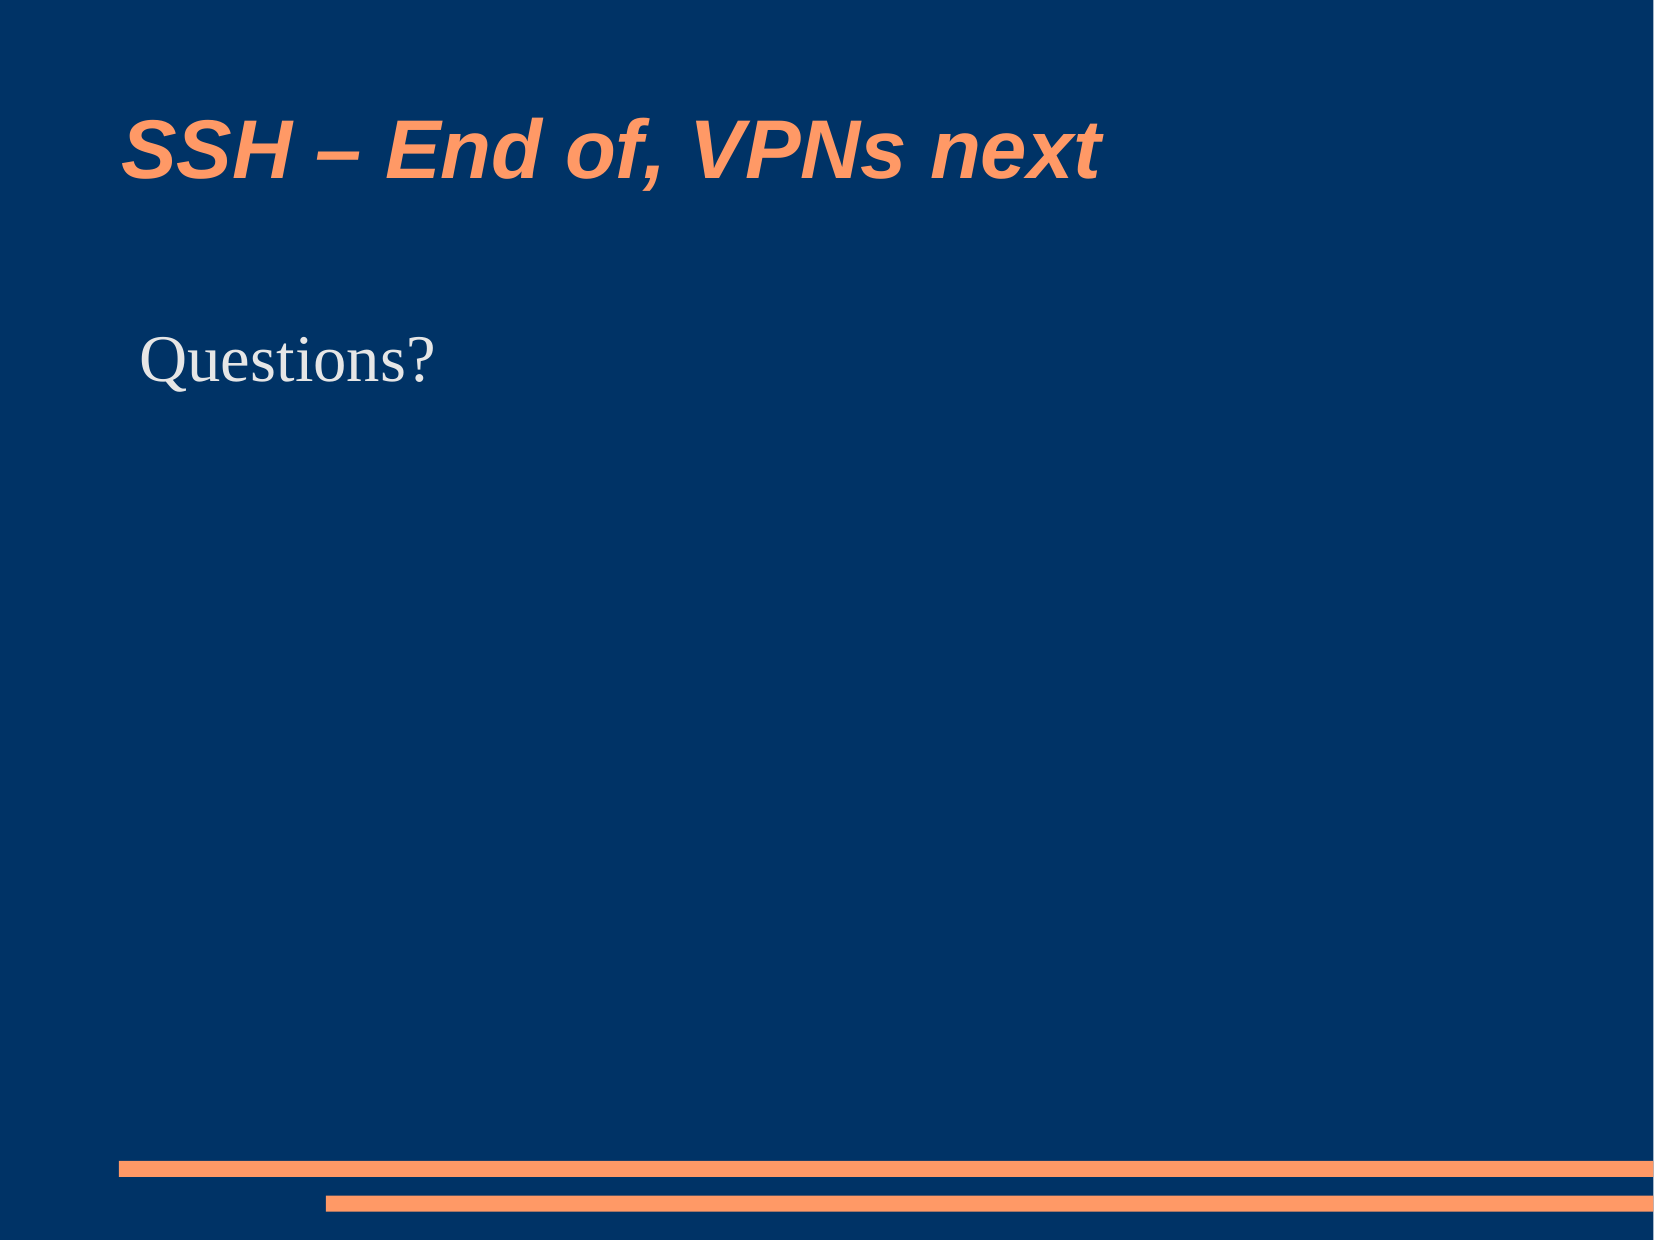

# SSH – End of, VPNs next
Questions?